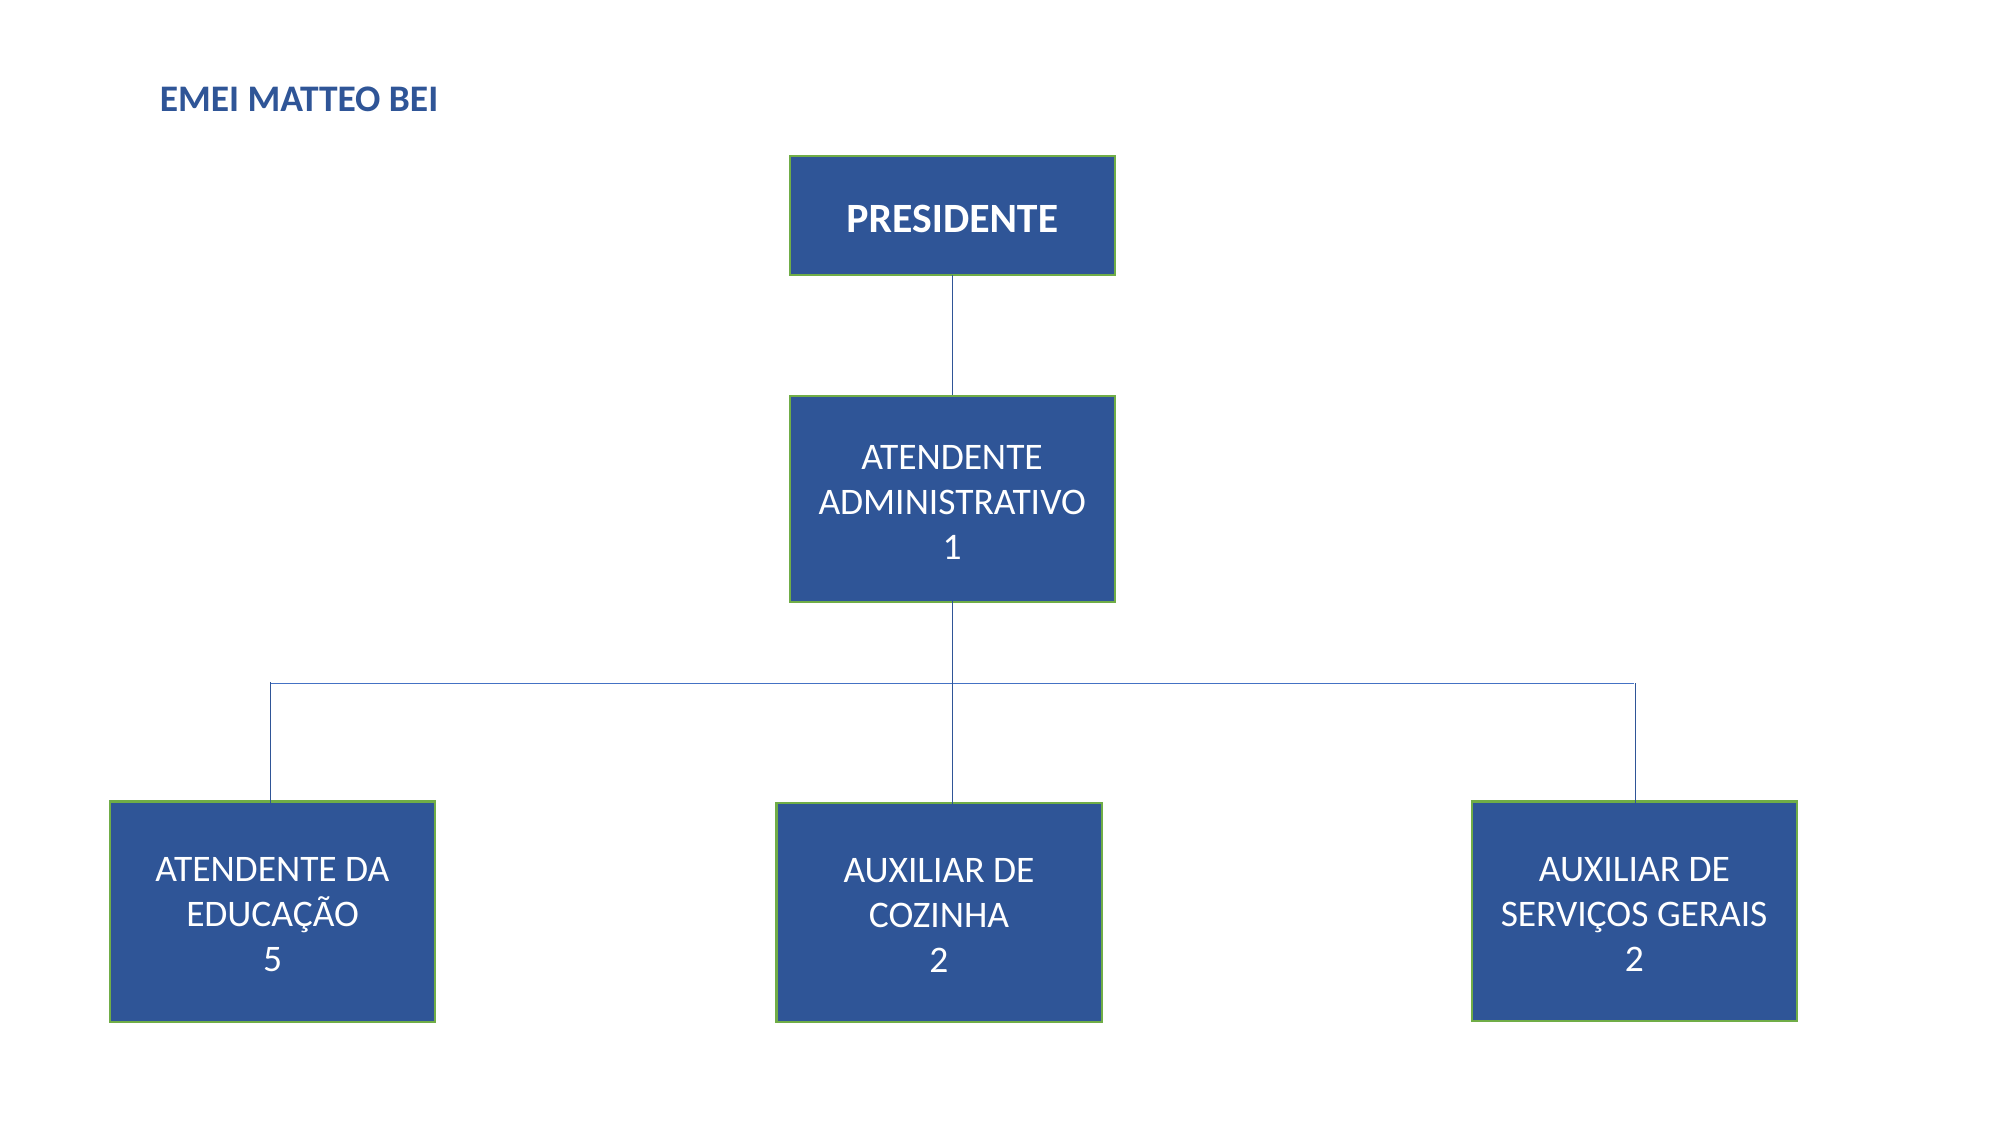

EMEI MATTEO BEI
PRESIDENTE
ATENDENTE ADMINISTRATIVO
1
ATENDENTE DA EDUCAÇÃO
5
AUXILIAR DE SERVIÇOS GERAIS
2
AUXILIAR DE COZINHA
2